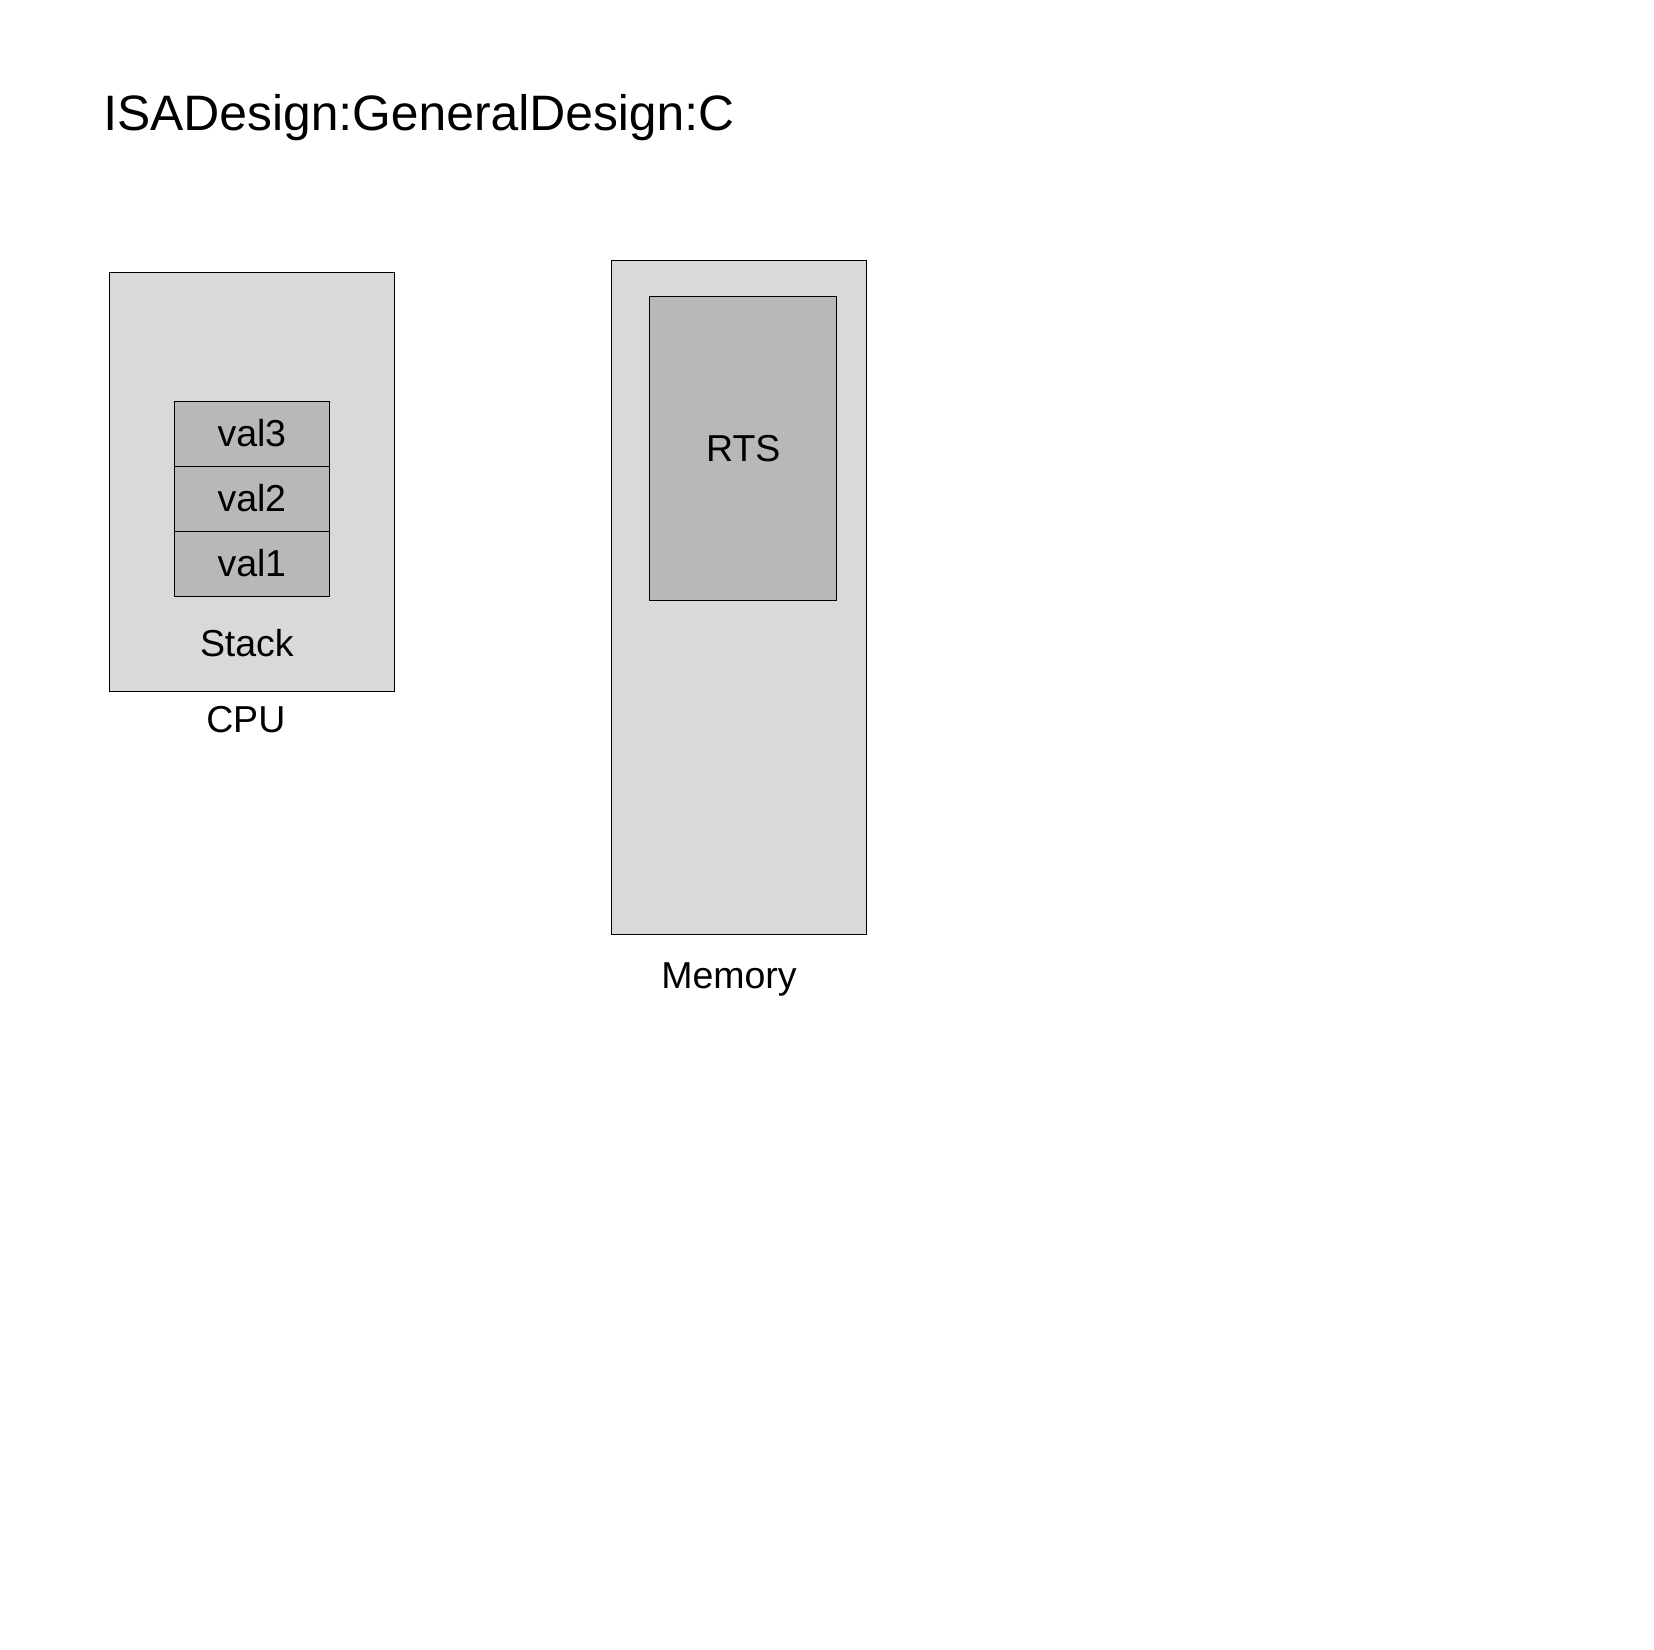

ISADesign:GeneralDesign:C
RTS
val3
val2
val1
Stack
CPU
Memory